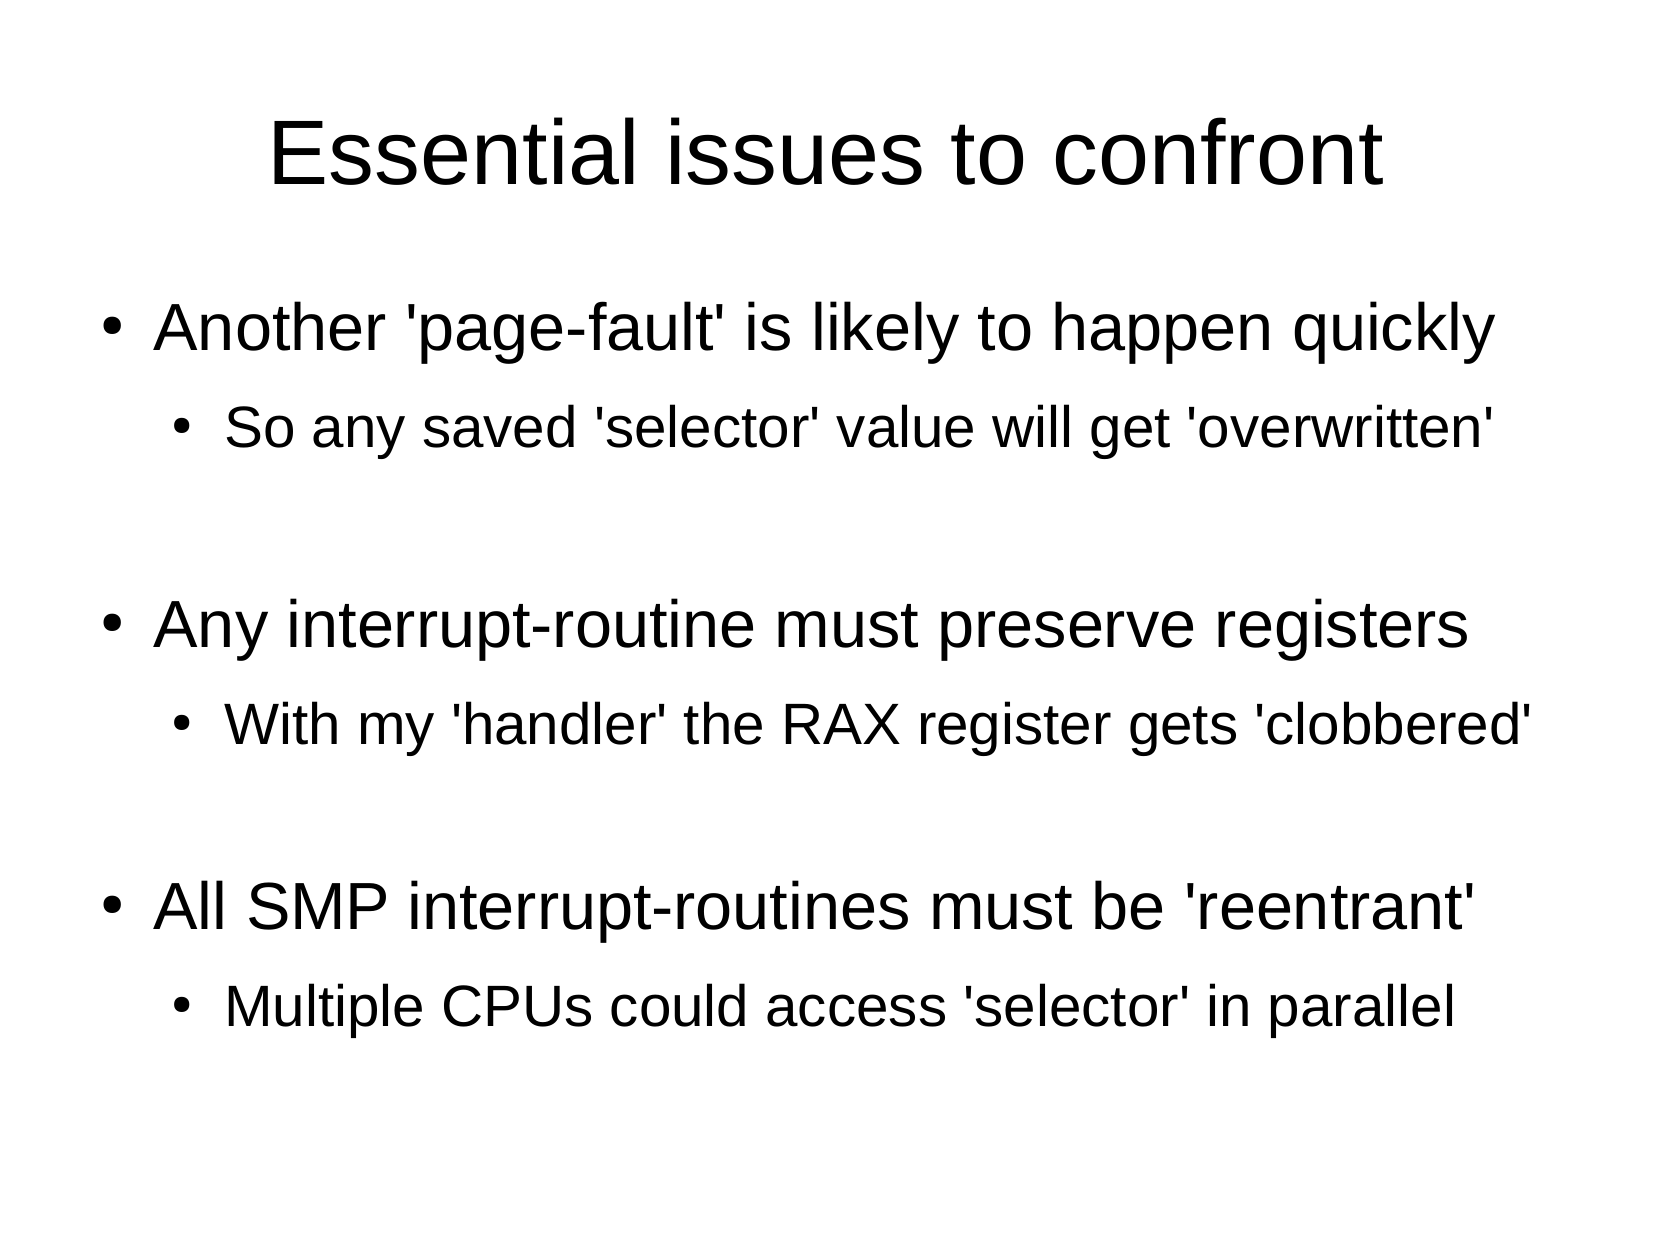

# Essential issues to confront
Another 'page-fault' is likely to happen quickly
So any saved 'selector' value will get 'overwritten'
Any interrupt-routine must preserve registers
With my 'handler' the RAX register gets 'clobbered'
All SMP interrupt-routines must be 'reentrant'
Multiple CPUs could access 'selector' in parallel